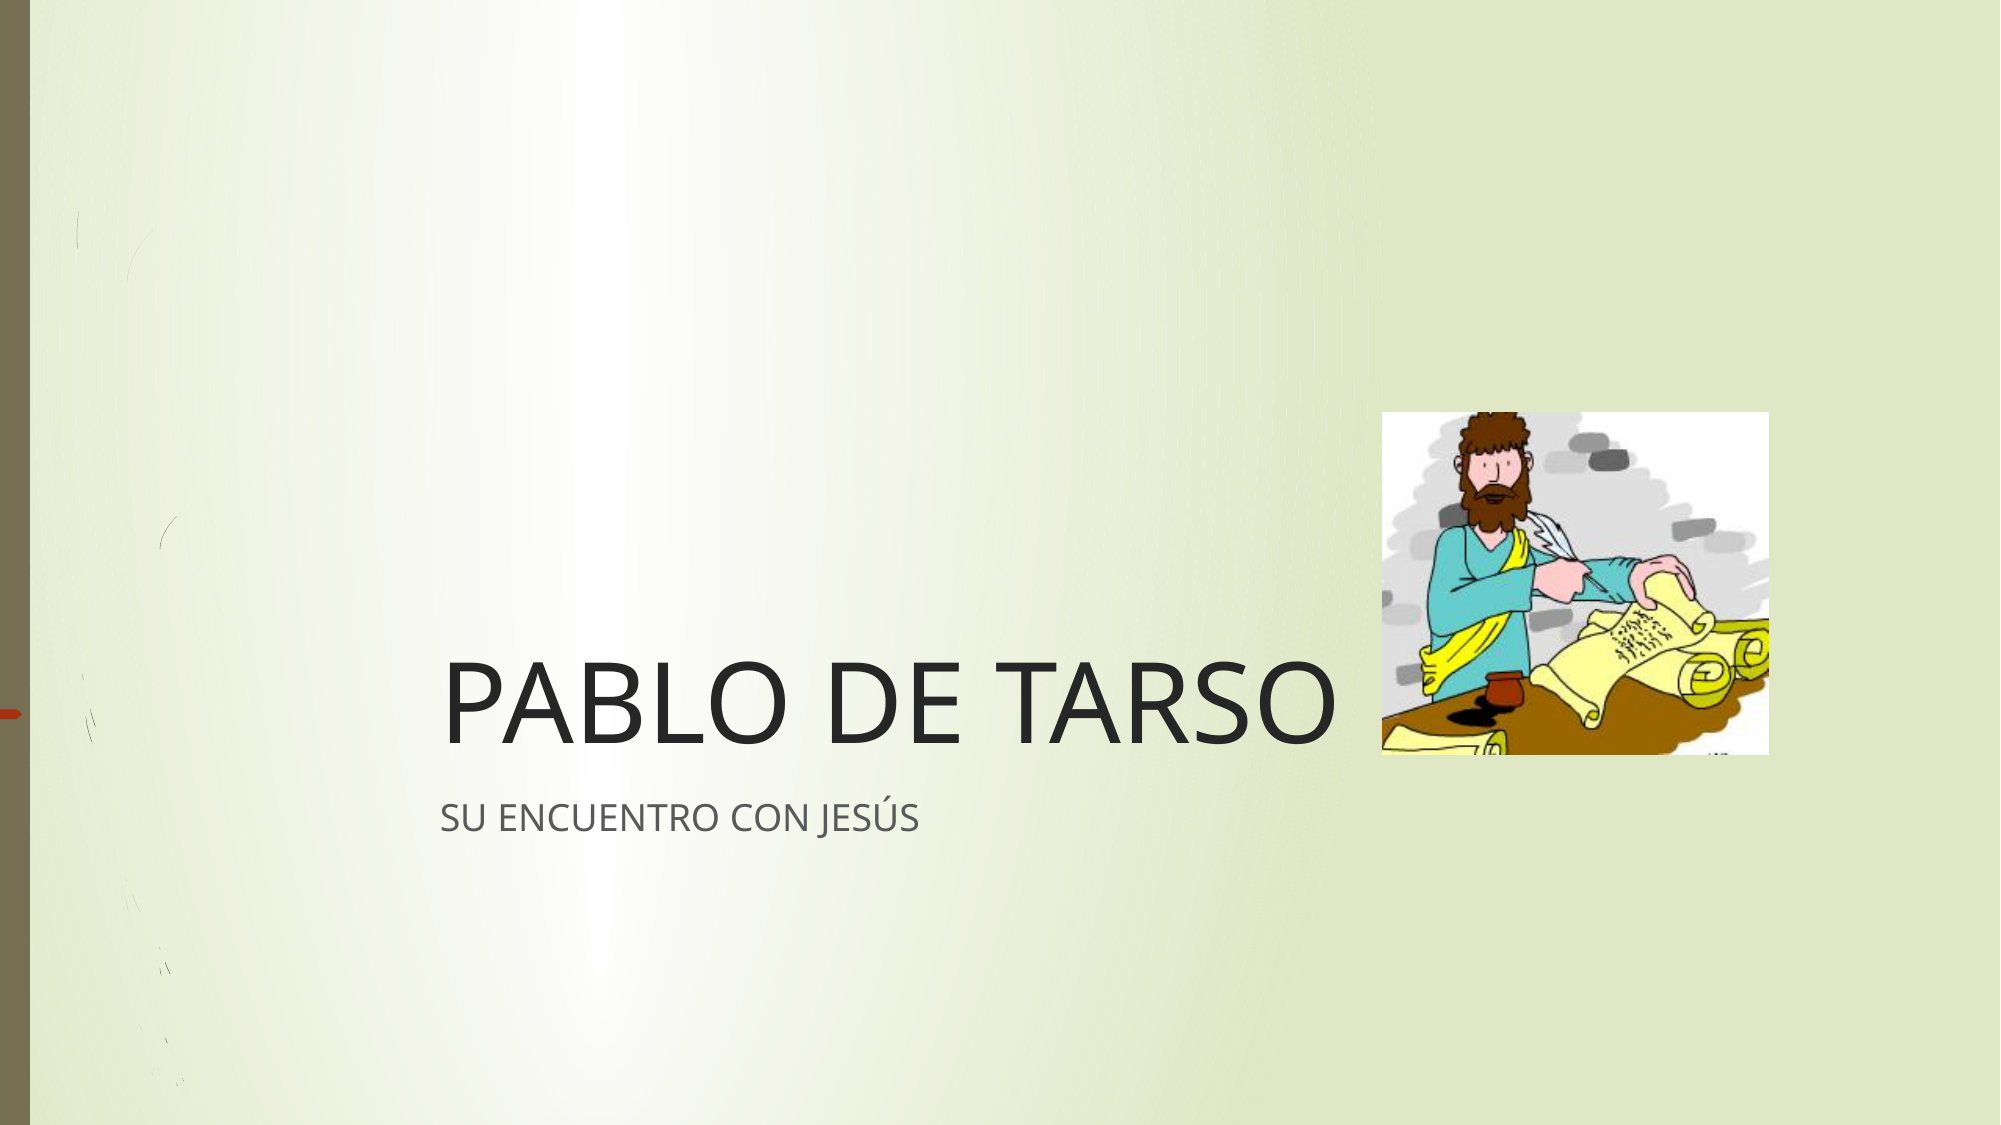

# PABLO DE TARSO
SU ENCUENTRO CON JESÚS